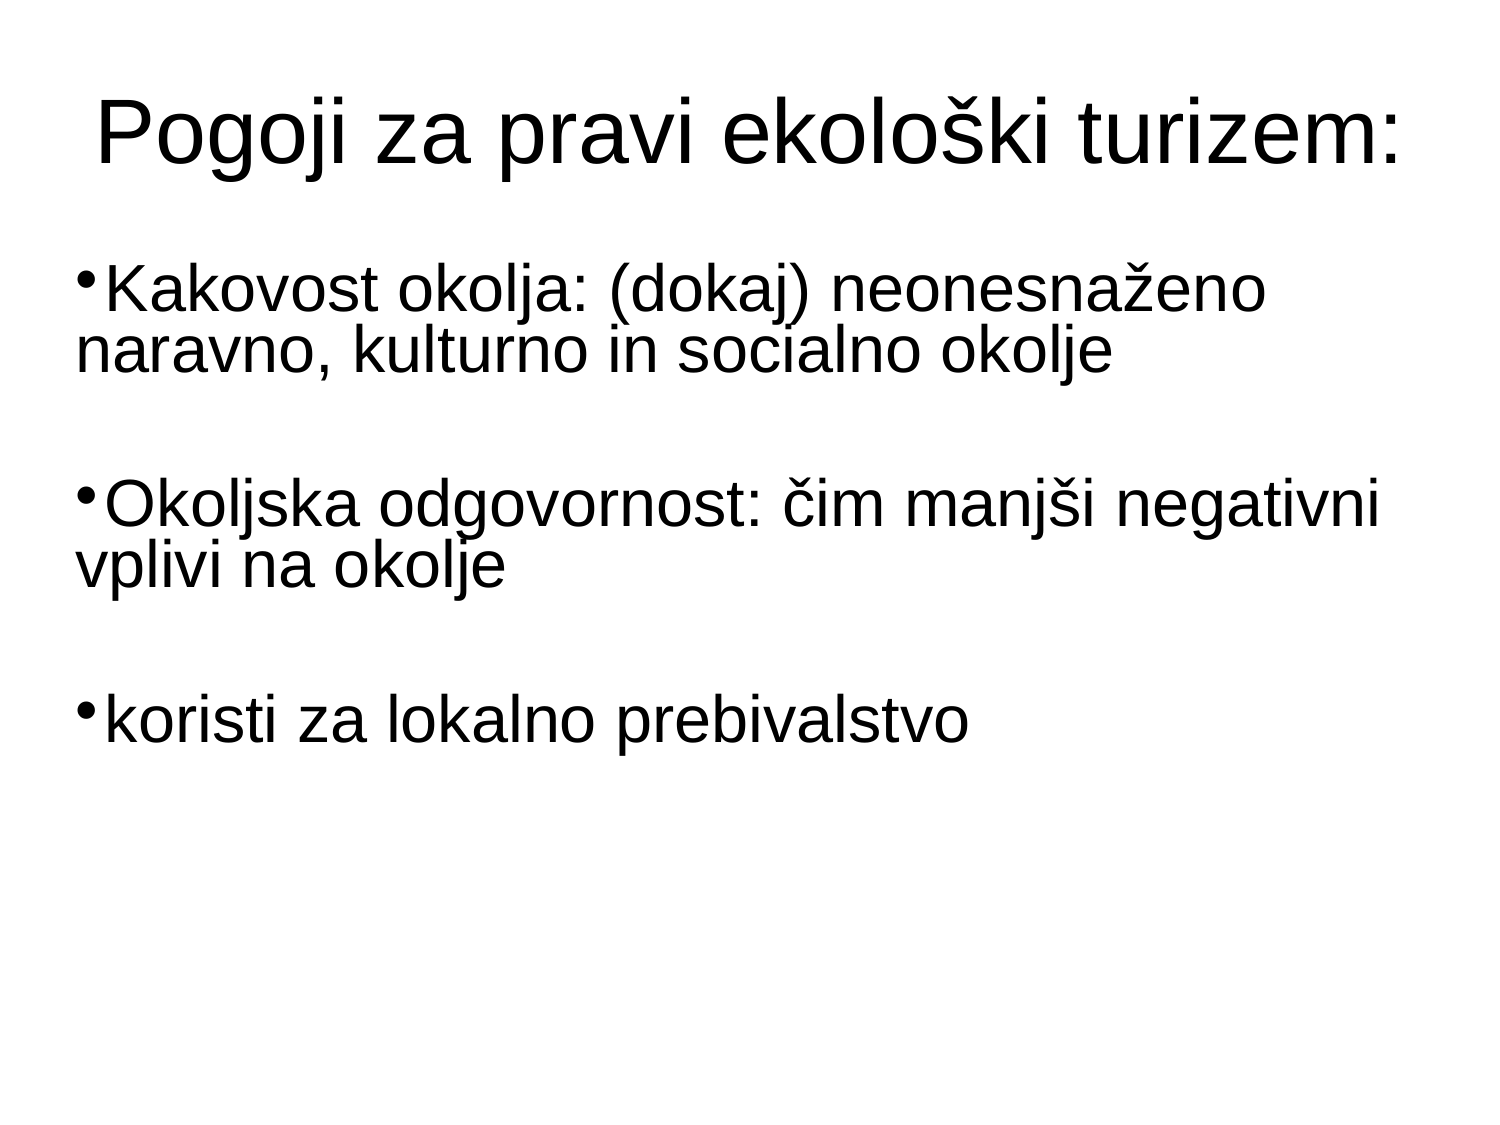

# Pogoji za pravi ekološki turizem:
Kakovost okolja: (dokaj) neonesnaženo naravno, kulturno in socialno okolje
Okoljska odgovornost: čim manjši negativni vplivi na okolje
koristi za lokalno prebivalstvo